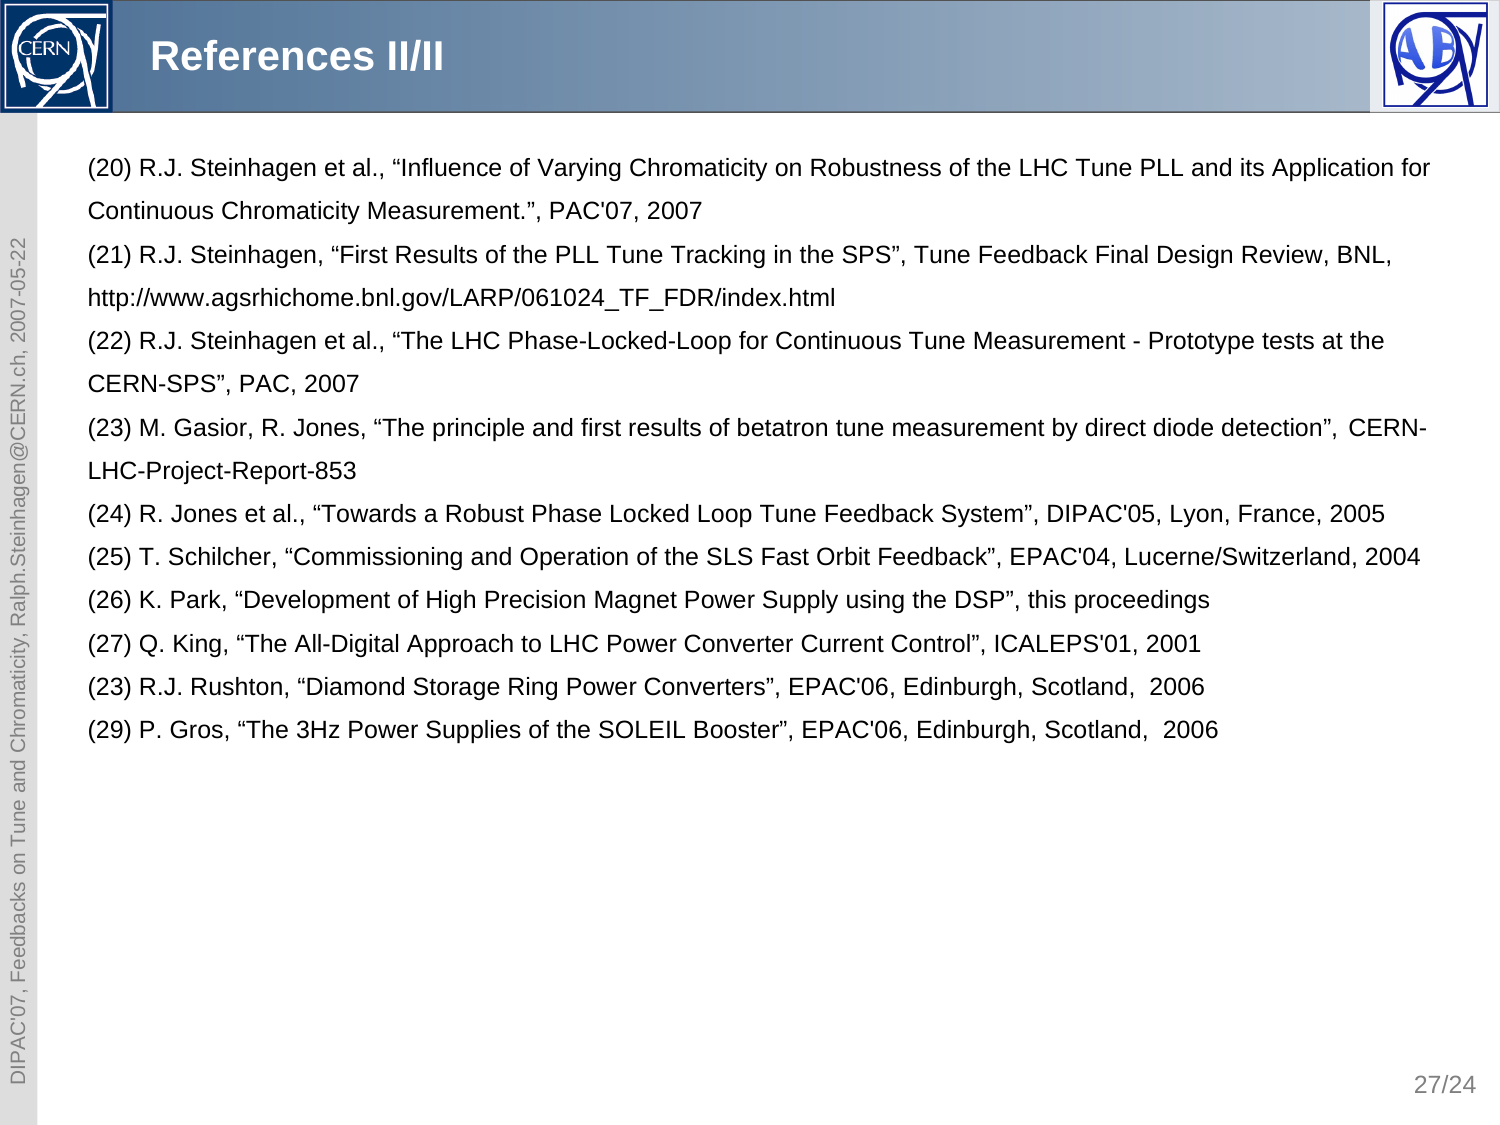

# References II/II
(20) R.J. Steinhagen et al., “Influence of Varying Chromaticity on Robustness of the LHC Tune PLL and its Application for Continuous Chromaticity Measurement.”, PAC'07, 2007
(21) R.J. Steinhagen, “First Results of the PLL Tune Tracking in the SPS”, Tune Feedback Final Design Review, BNL,http://www.agsrhichome.bnl.gov/LARP/061024_TF_FDR/index.html
(22) R.J. Steinhagen et al., “The LHC Phase-Locked-Loop for Continuous Tune Measurement - Prototype tests at the CERN-SPS”, PAC, 2007
(23) M. Gasior, R. Jones, “The principle and first results of betatron tune measurement by direct diode detection”, CERN-LHC-Project-Report-853
(24) R. Jones et al., “Towards a Robust Phase Locked Loop Tune Feedback System”, DIPAC'05, Lyon, France, 2005
(25) T. Schilcher, “Commissioning and Operation of the SLS Fast Orbit Feedback”, EPAC'04, Lucerne/Switzerland, 2004
(26) K. Park, “Development of High Precision Magnet Power Supply using the DSP”, this proceedings
(27) Q. King, “The All-Digital Approach to LHC Power Converter Current Control”, ICALEPS'01, 2001
(23) R.J. Rushton, “Diamond Storage Ring Power Converters”, EPAC'06, Edinburgh, Scotland, 2006
(29) P. Gros, “The 3Hz Power Supplies of the SOLEIL Booster”, EPAC'06, Edinburgh, Scotland, 2006